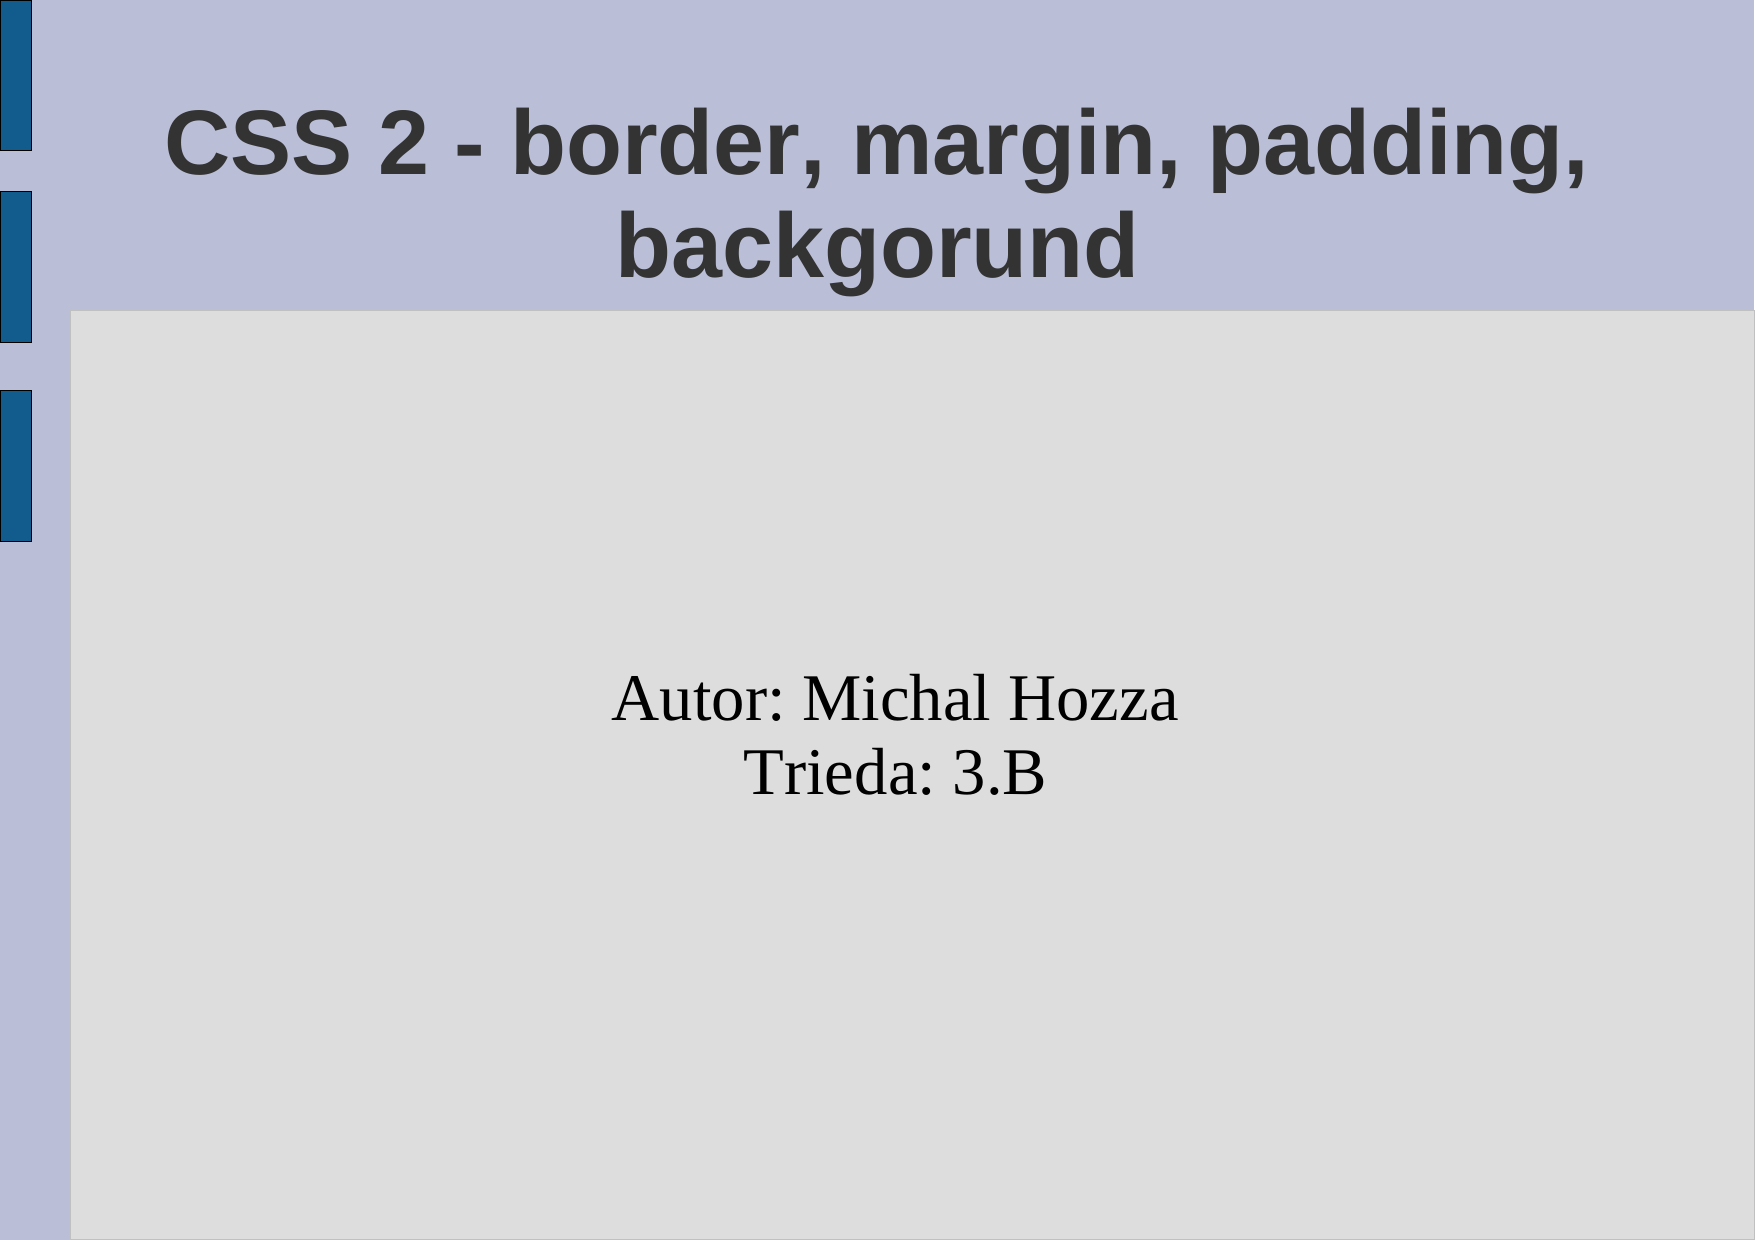

# CSS 2 - border, margin, padding, backgorund
Autor: Michal Hozza
Trieda: 3.B